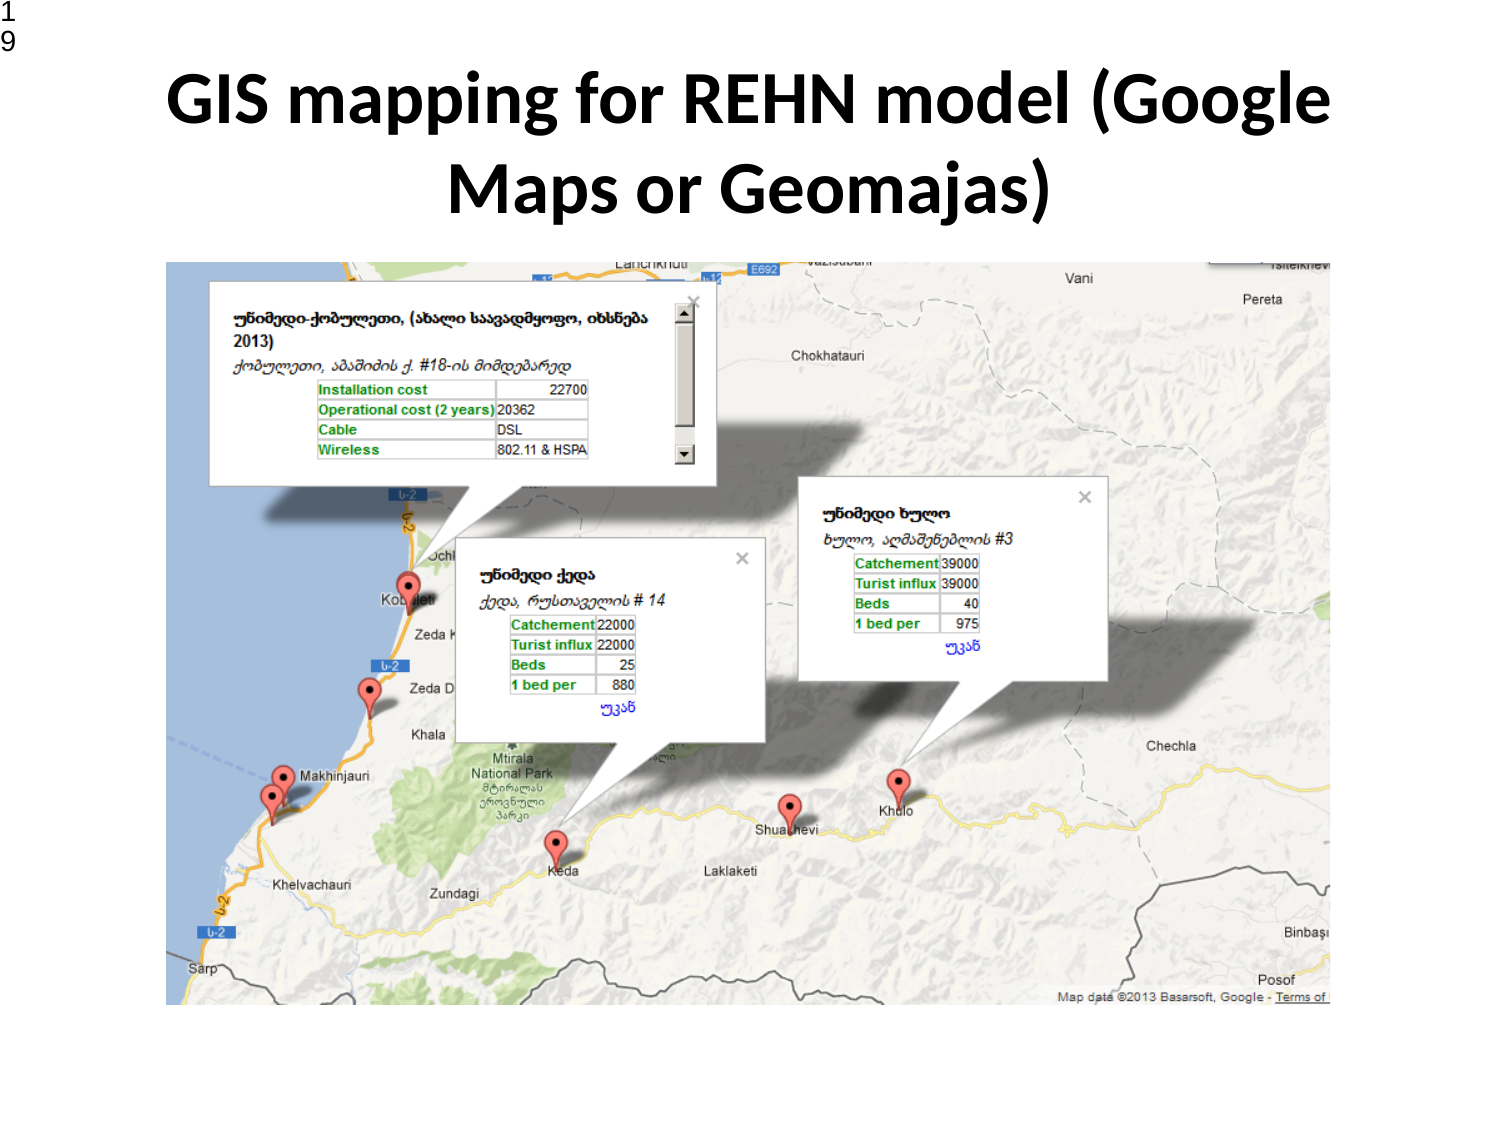

# GIS mapping for REHN model (Google Maps or Geomajas)